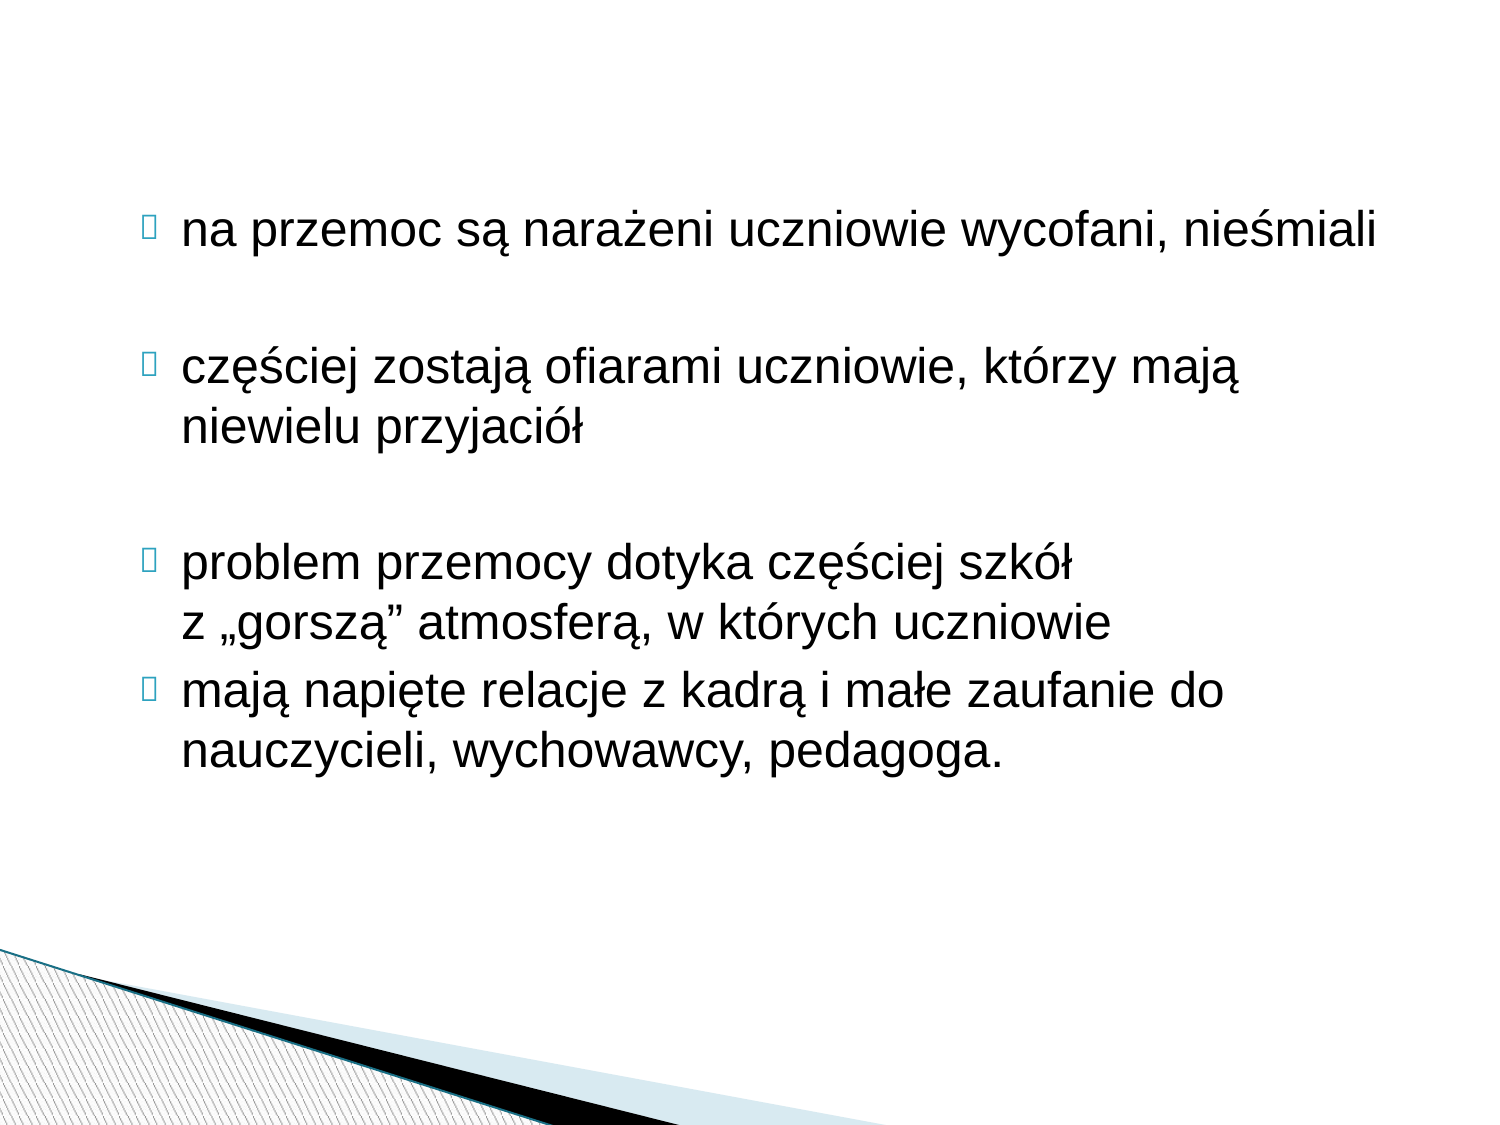

# na przemoc są narażeni uczniowie wycofani, nieśmiali
częściej zostają ofiarami uczniowie, którzy mają niewielu przyjaciół
problem przemocy dotyka częściej szkół
z „gorszą” atmosferą, w których uczniowie
mają napięte relacje z kadrą i małe zaufanie do nauczycieli, wychowawcy, pedagoga.